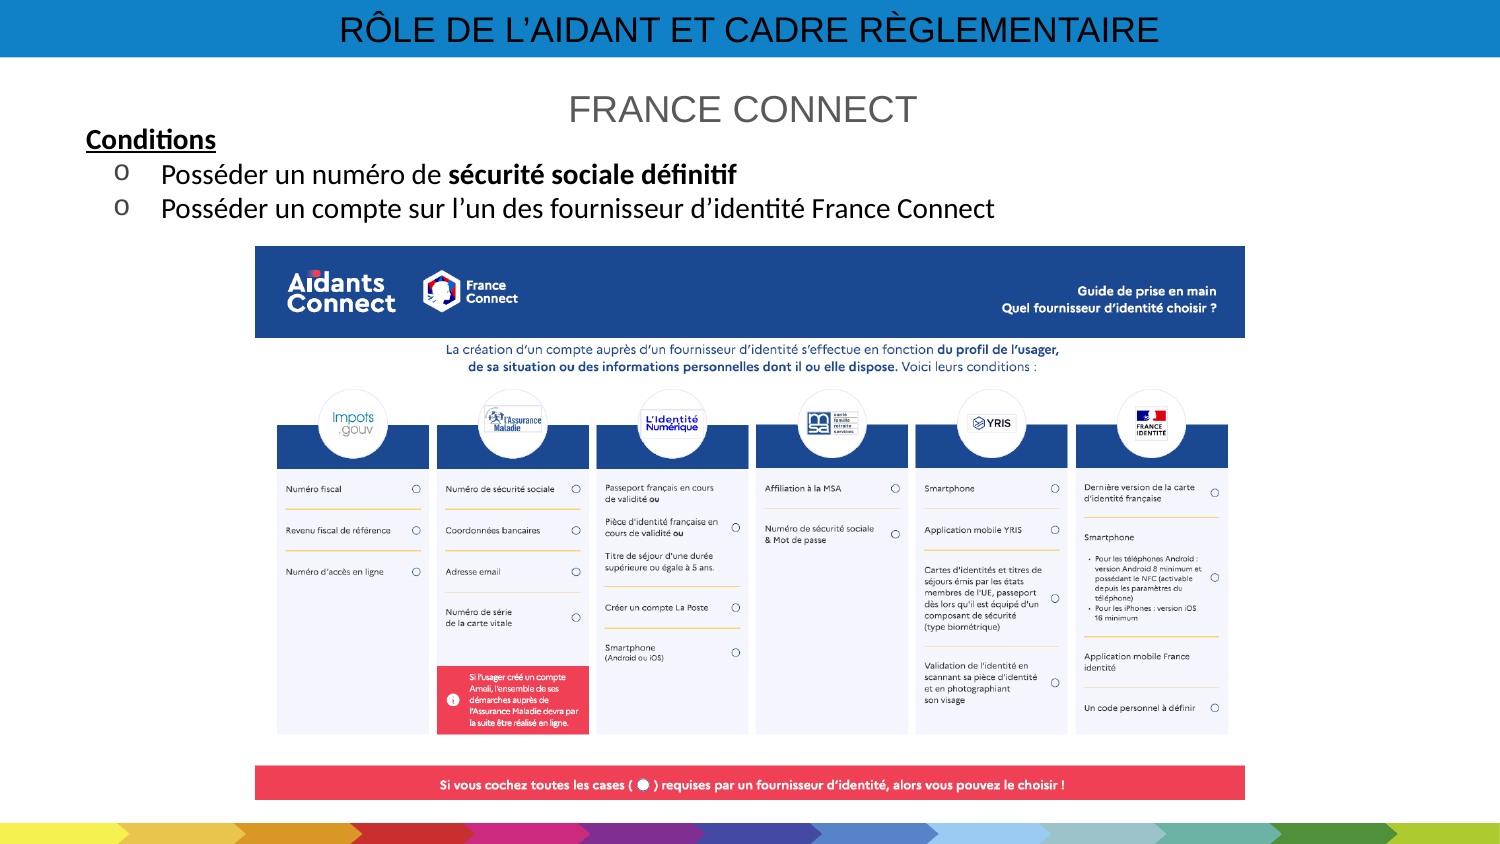

# RÔLE DE L’AIDANT ET CADRE RÈGLEMENTAIRE
FRANCE CONNECT
Conditions
Posséder un numéro de sécurité sociale définitif
Posséder un compte sur l’un des fournisseur d’identité France Connect